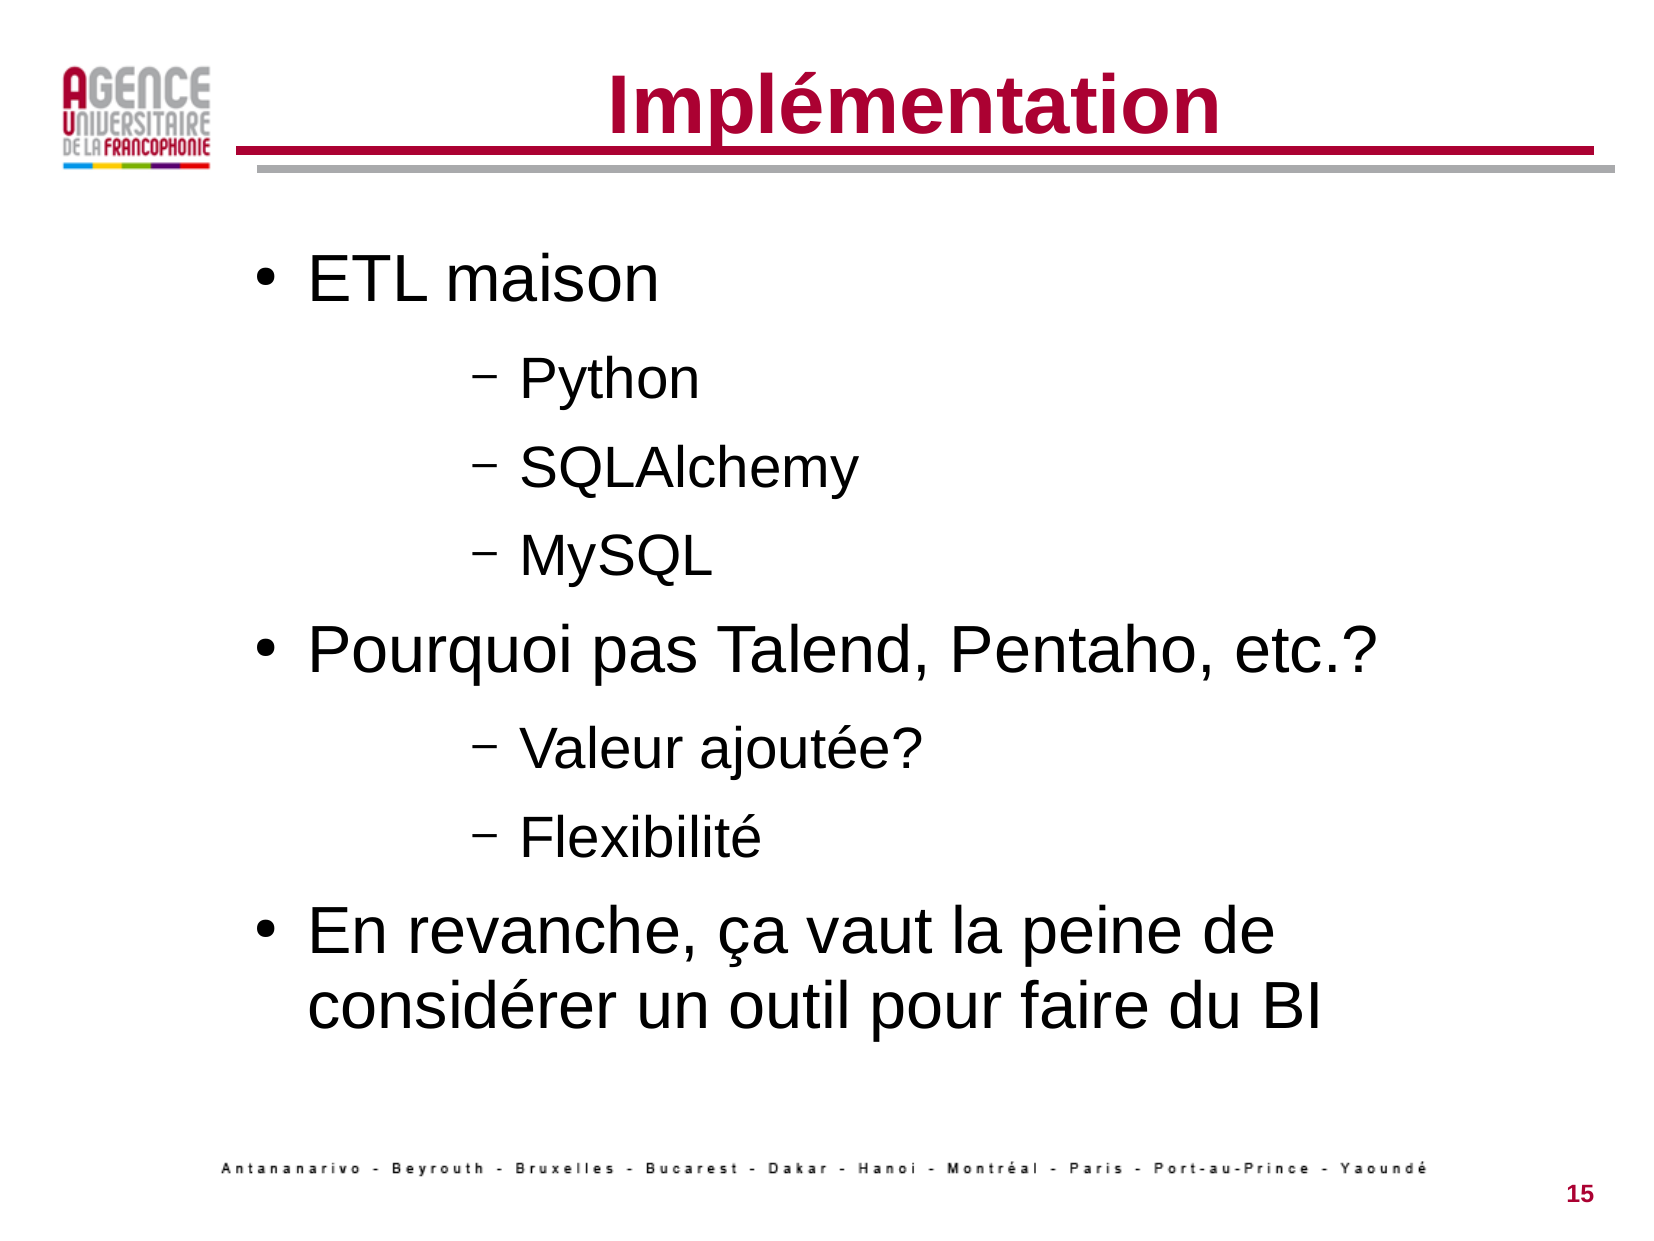

# Implémentation
ETL maison
Python
SQLAlchemy
MySQL
Pourquoi pas Talend, Pentaho, etc.?
Valeur ajoutée?
Flexibilité
En revanche, ça vaut la peine de considérer un outil pour faire du BI
15